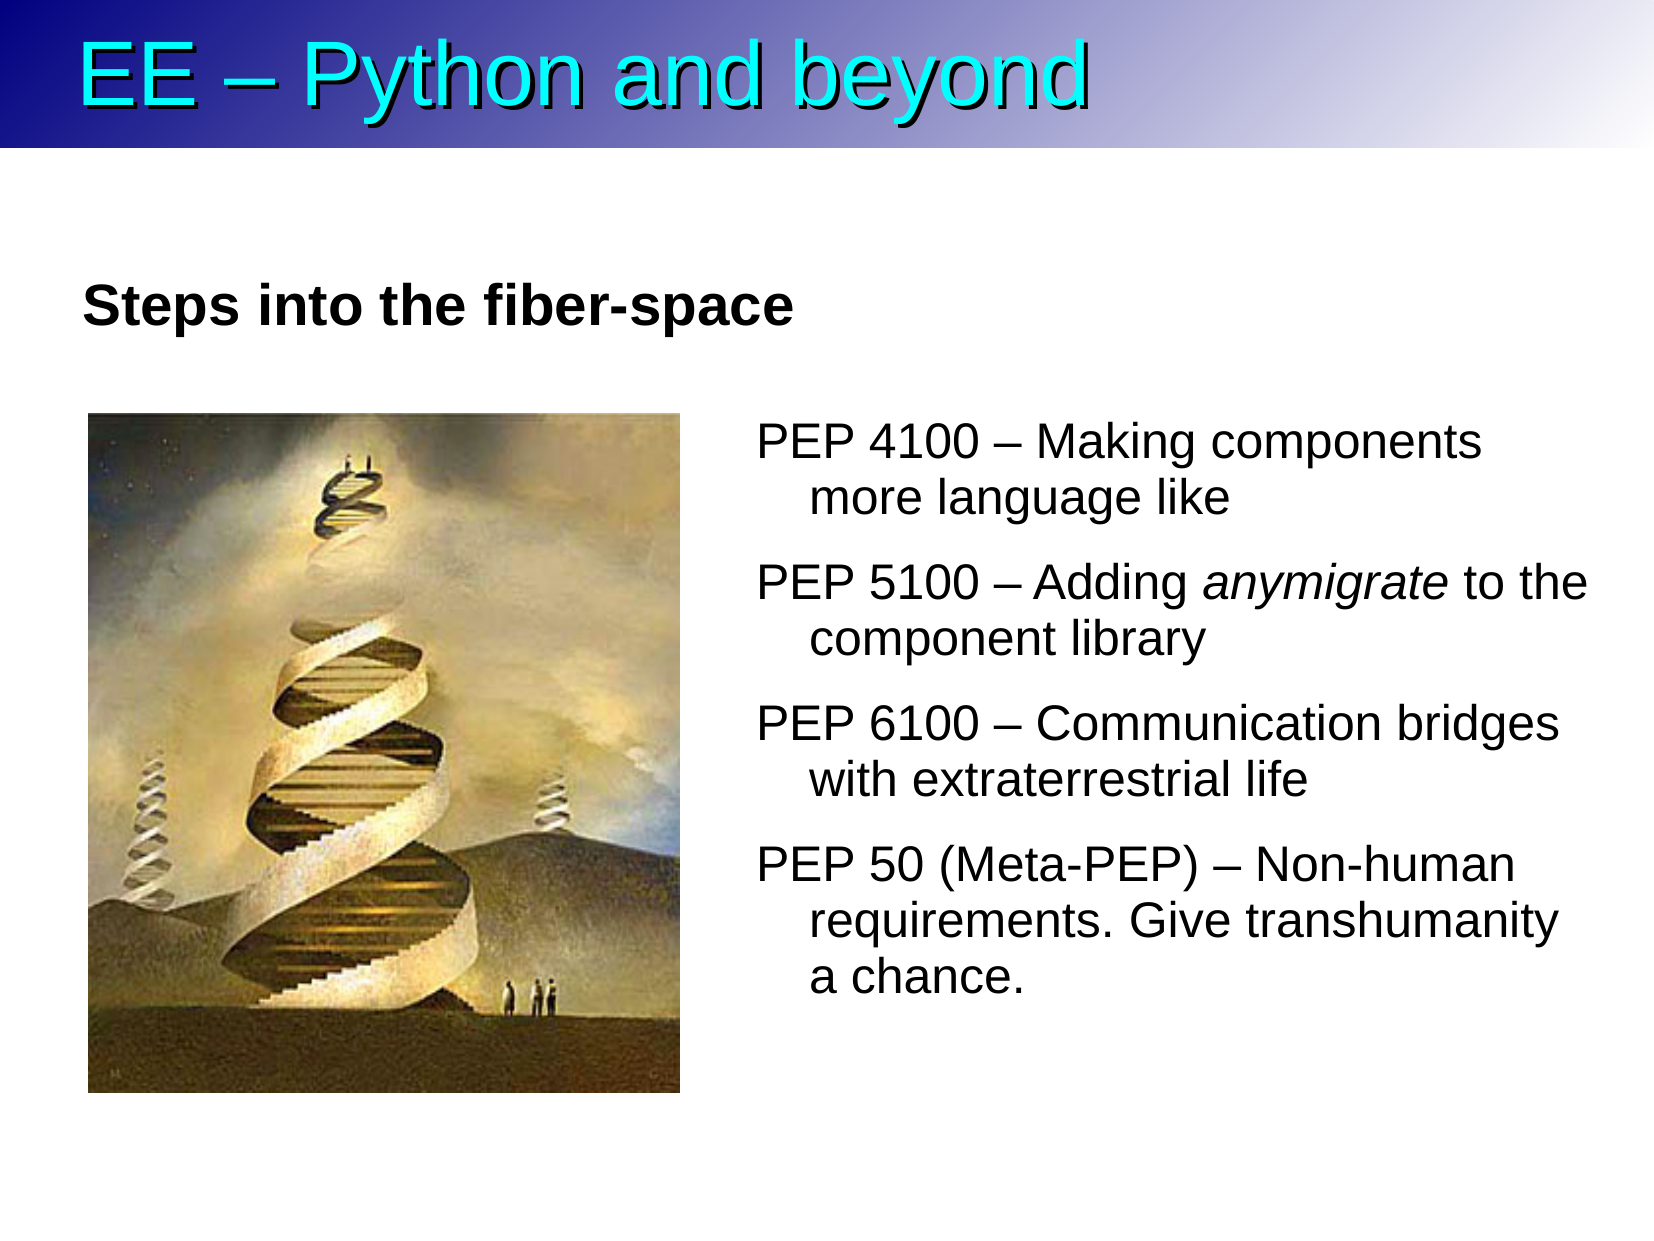

# EE – Python and beyond
Steps into the fiber-space
PEP 4100 – Making components more language like
PEP 5100 – Adding anymigrate to the component library
PEP 6100 – Communication bridges with extraterrestrial life
PEP 50 (Meta-PEP) – Non-human requirements. Give transhumanity a chance.